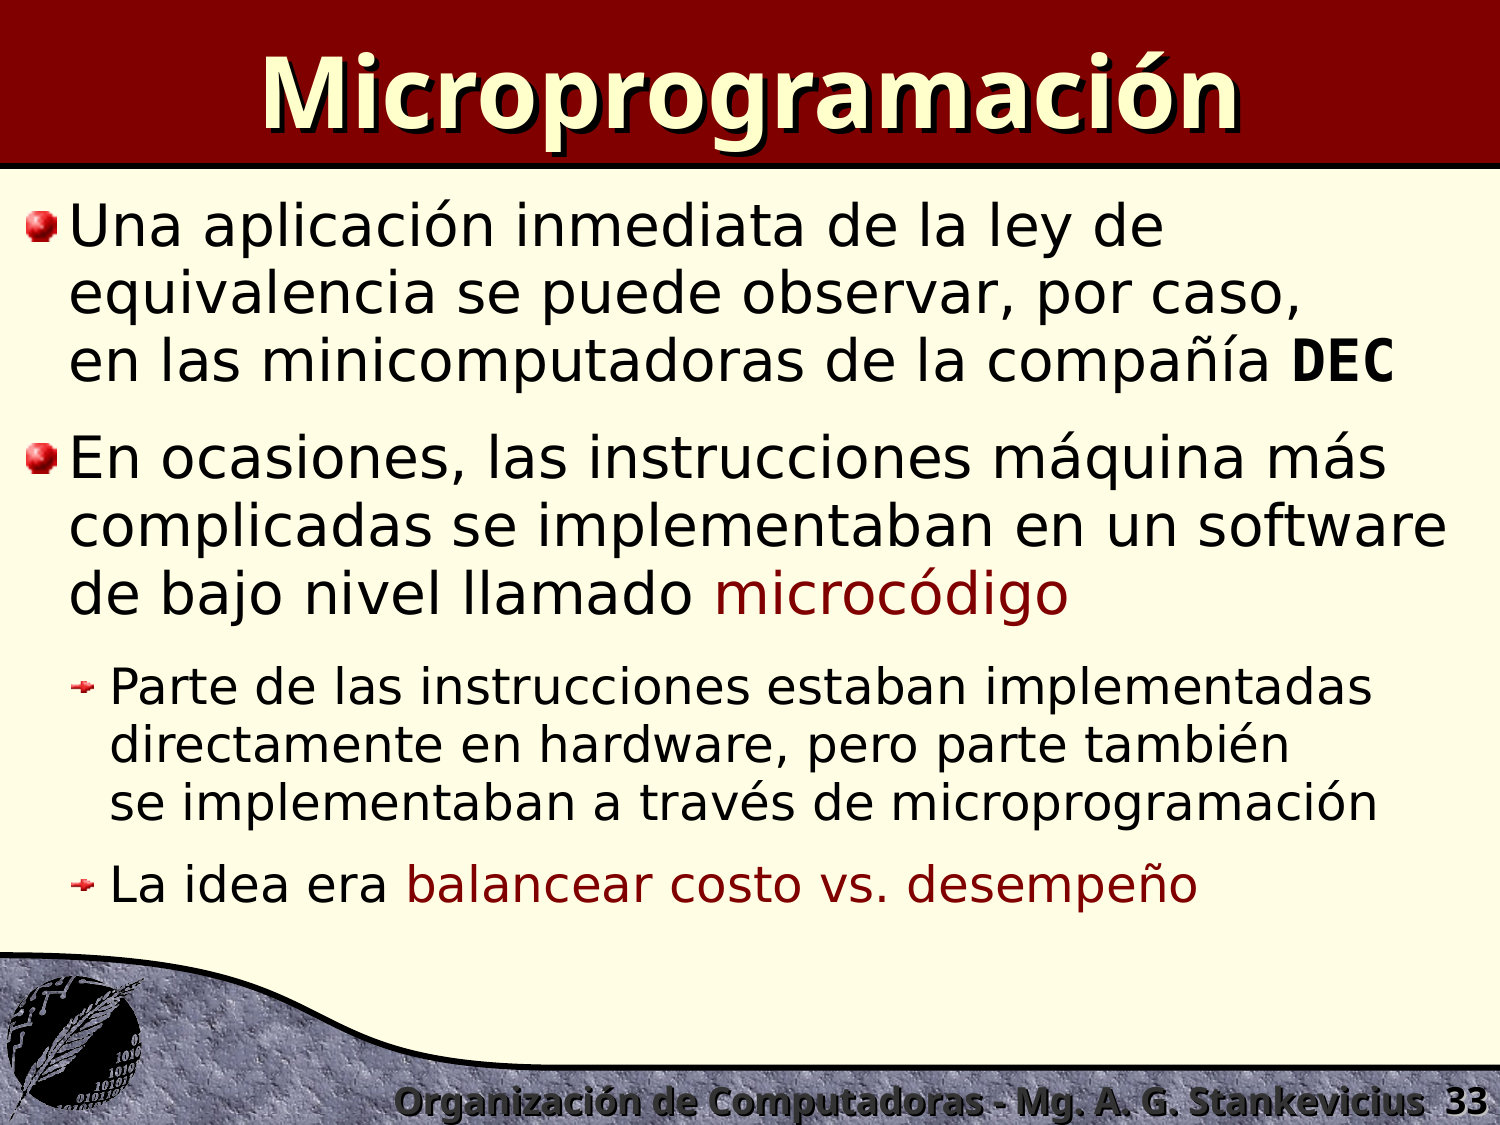

# Microprogramación
Una aplicación inmediata de la ley de equivalencia se puede observar, por caso,
en las minicomputadoras de la compañía DEC
En ocasiones, las instrucciones máquina más complicadas se implementaban en un software de bajo nivel llamado microcódigo
Parte de las instrucciones estaban implementadas directamente en hardware, pero parte también
se implementaban a través de microprogramación
La idea era balancear costo vs. desempeño
33